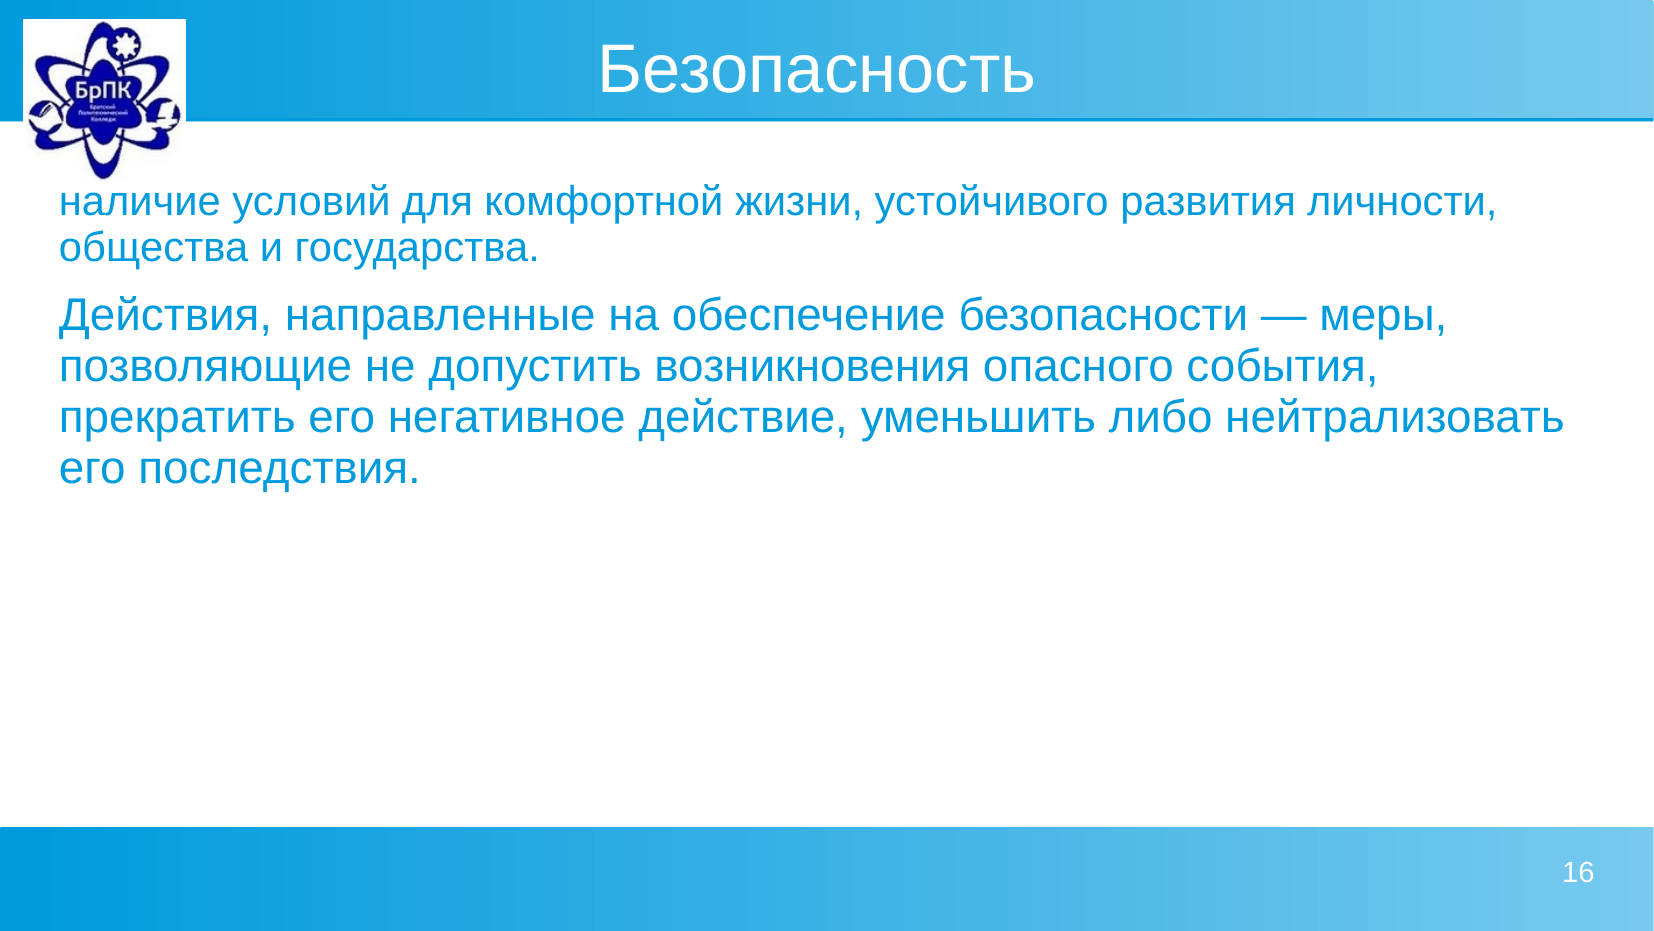

# Безопасность
наличие условий для комфортной жизни, устойчивого развития личности, общества и государства.
Действия, направленные на обеспечение безопасности — меры, позволяющие не допустить возникновения опасного события, прекратить его негативное действие, уменьшить либо нейтрализовать его последствия.
16